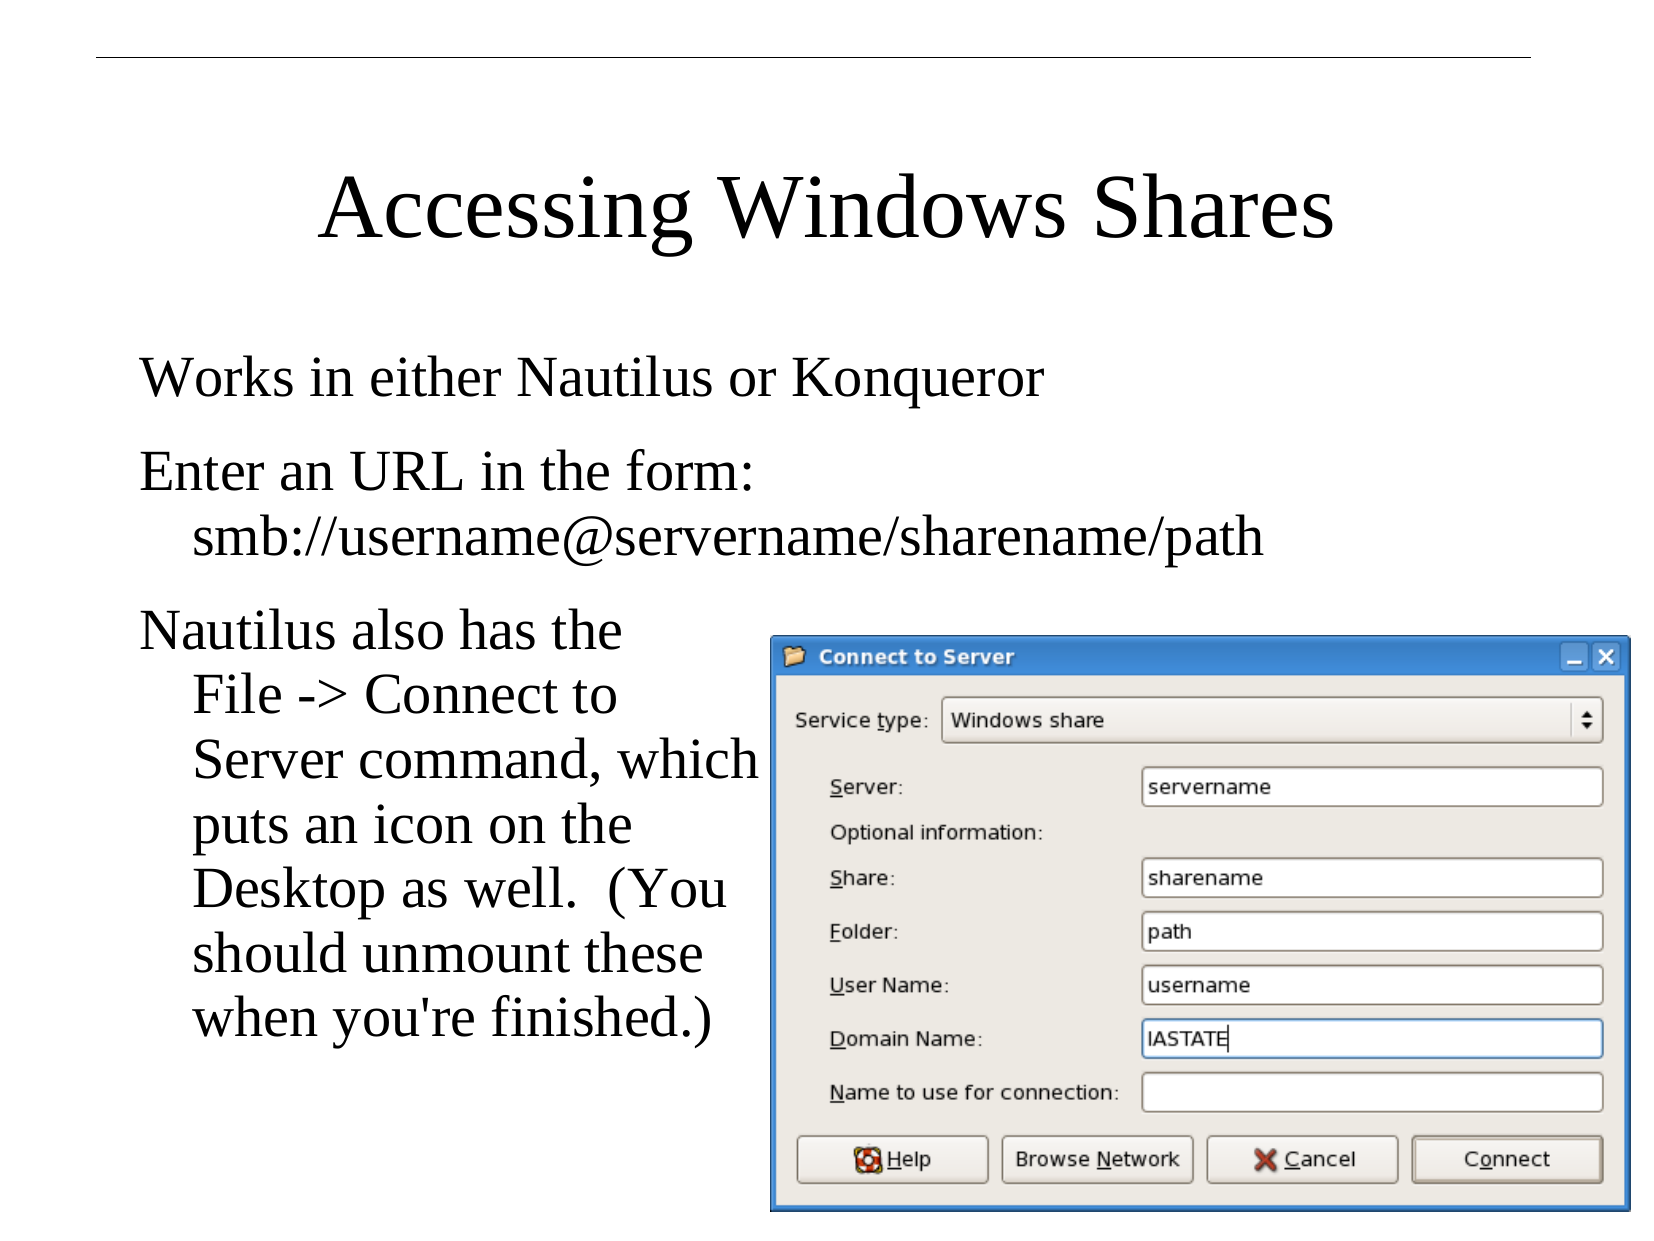

# Accessing Windows Shares
Works in either Nautilus or Konqueror
Enter an URL in the form:
smb://username@servername/sharename/path
Nautilus also has the
File -> Connect to
Server command, which
puts an icon on the
Desktop as well. (You
should unmount these
when you're finished.)